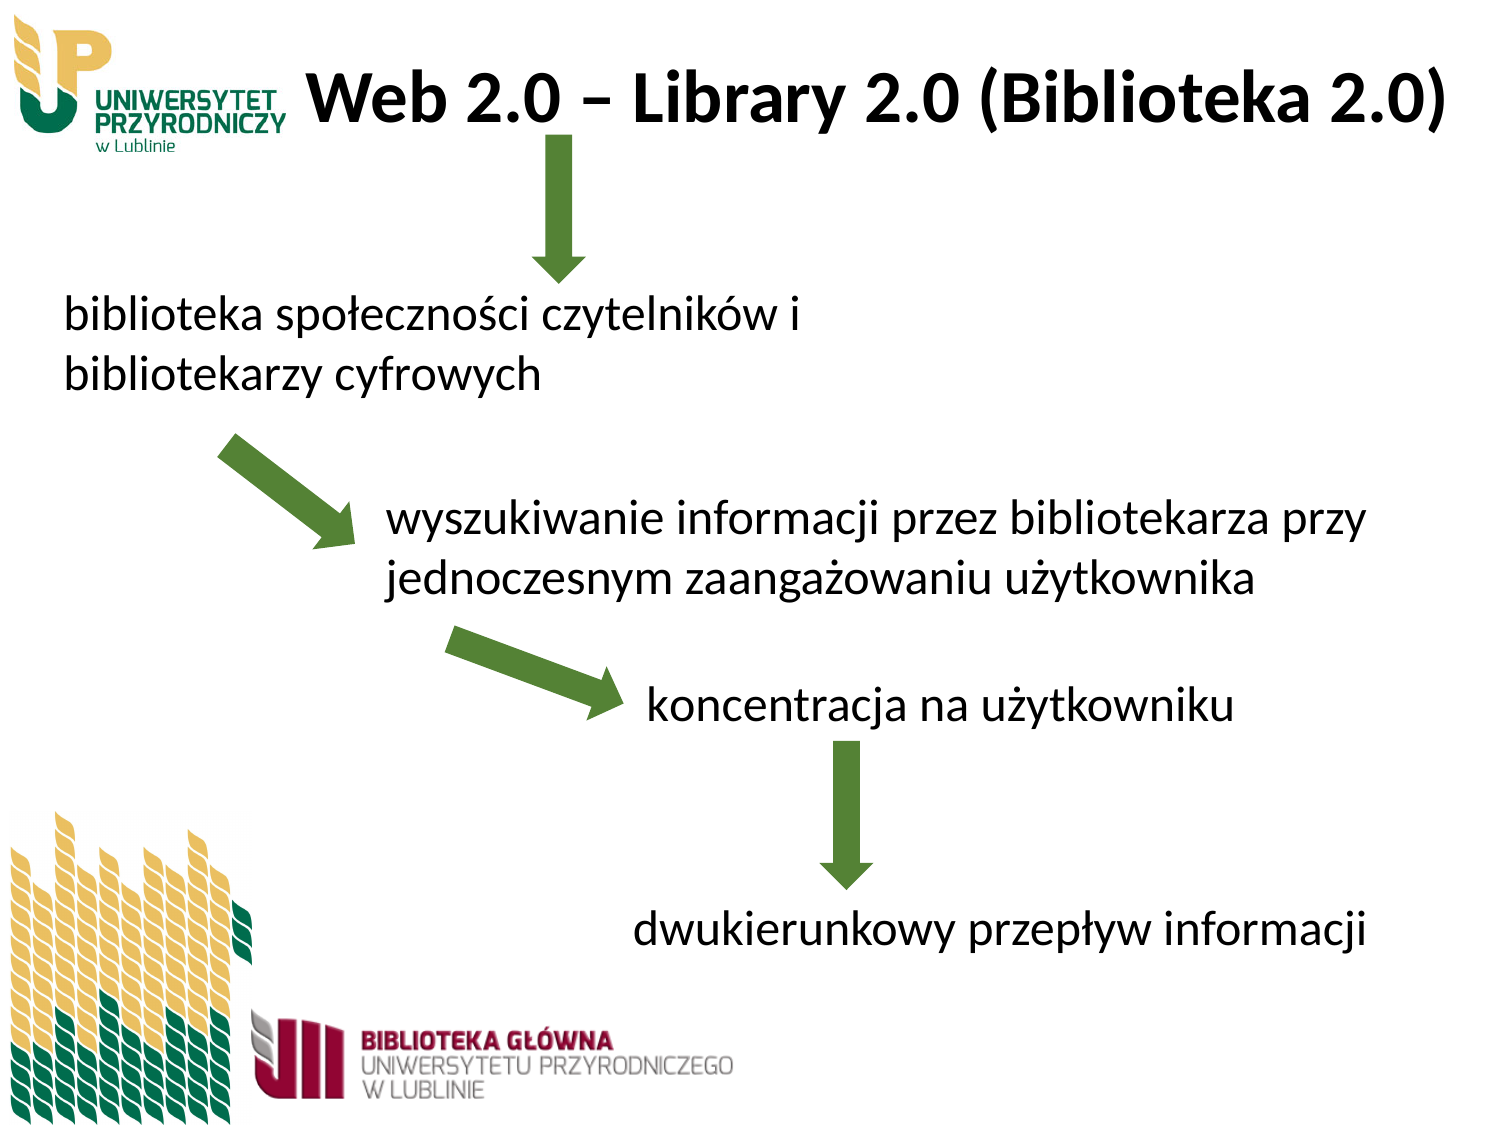

Web 2.0 – Library 2.0 (Biblioteka 2.0)
biblioteka społeczności czytelników i bibliotekarzy cyfrowych
wyszukiwanie informacji przez bibliotekarza przy jednoczesnym zaangażowaniu użytkownika
koncentracja na użytkowniku
dwukierunkowy przepływ informacji